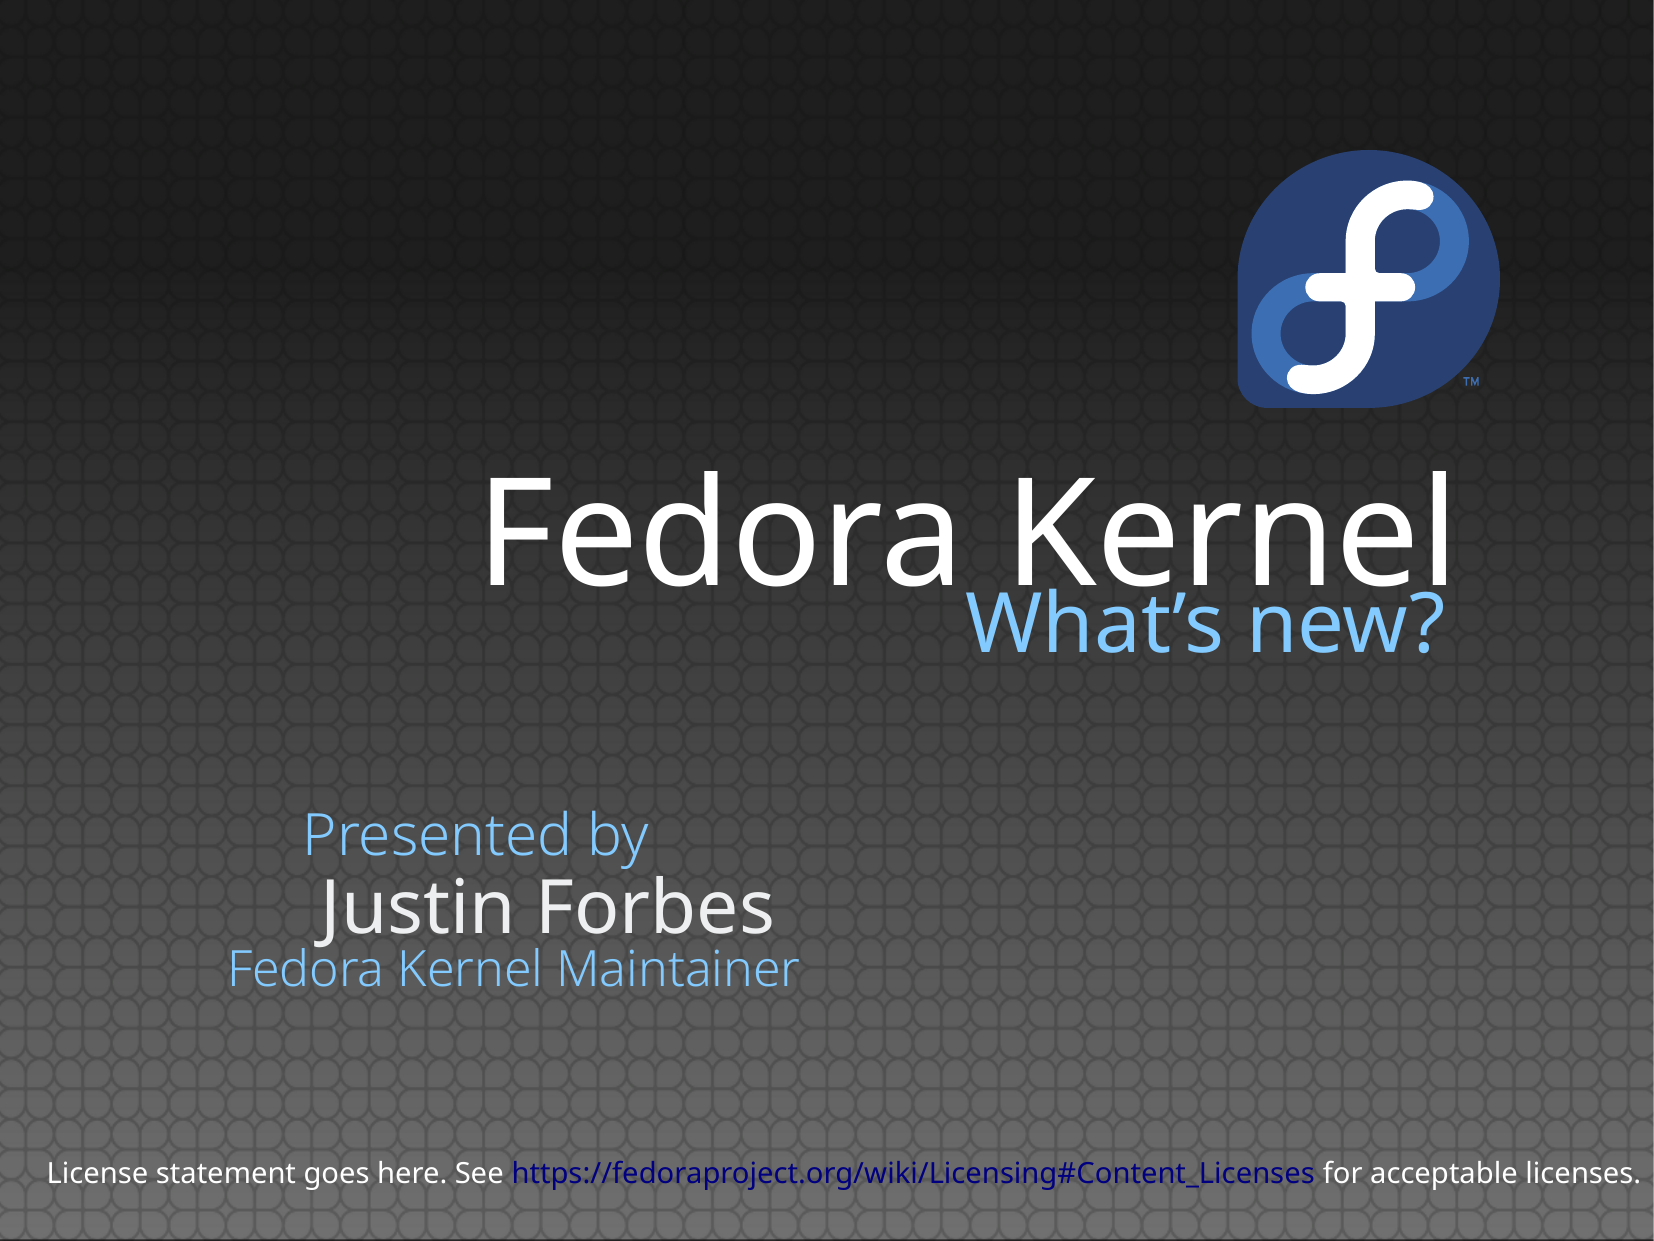

Fedora Kernel
# What’s new?
Presented by
Justin Forbes
Fedora Kernel Maintainer
License statement goes here. See https://fedoraproject.org/wiki/Licensing#Content_Licenses for acceptable licenses.